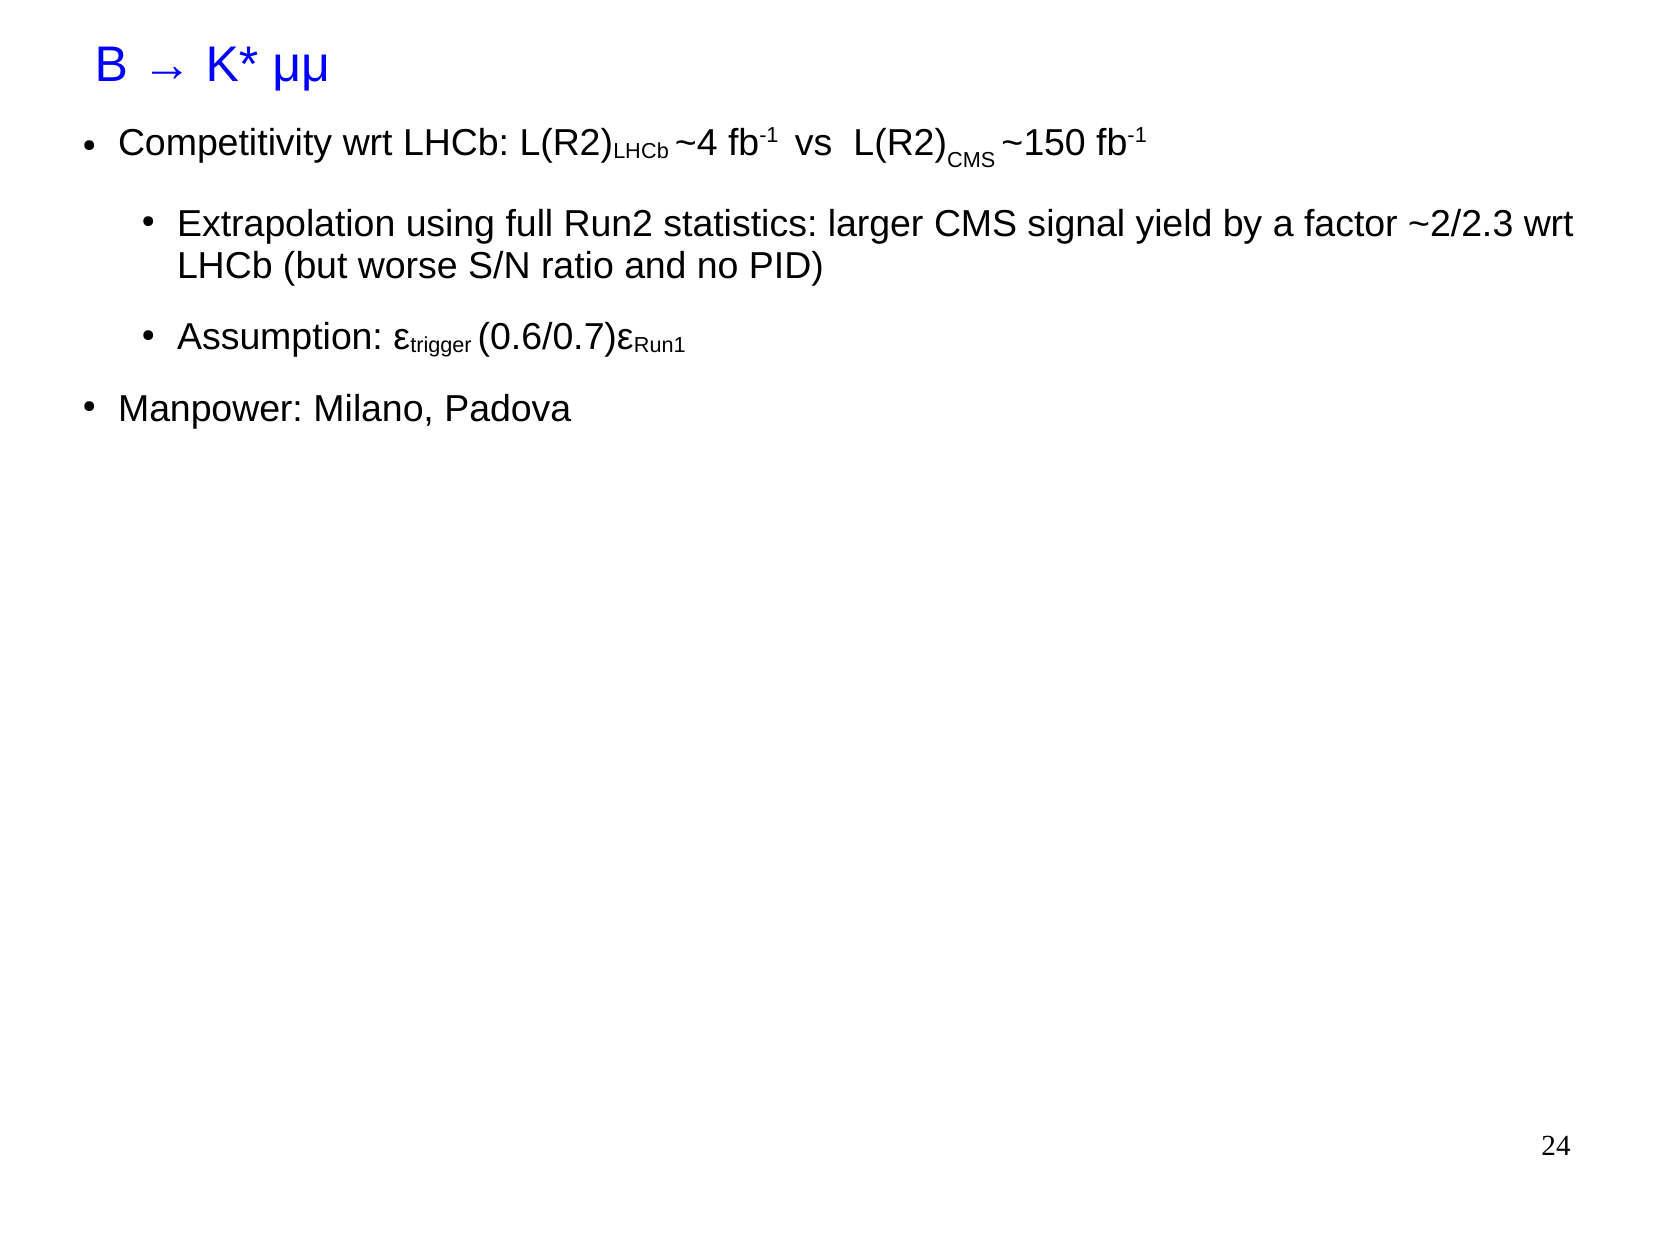

# B → K* μμ
Competitivity wrt LHCb: L(R2)LHCb ~4 fb-1 vs L(R2)CMS ~150 fb-1
Extrapolation using full Run2 statistics: larger CMS signal yield by a factor ~2/2.3 wrt LHCb (but worse S/N ratio and no PID)
Assumption: εtrigger (0.6/0.7)εRun1
Manpower: Milano, Padova
24